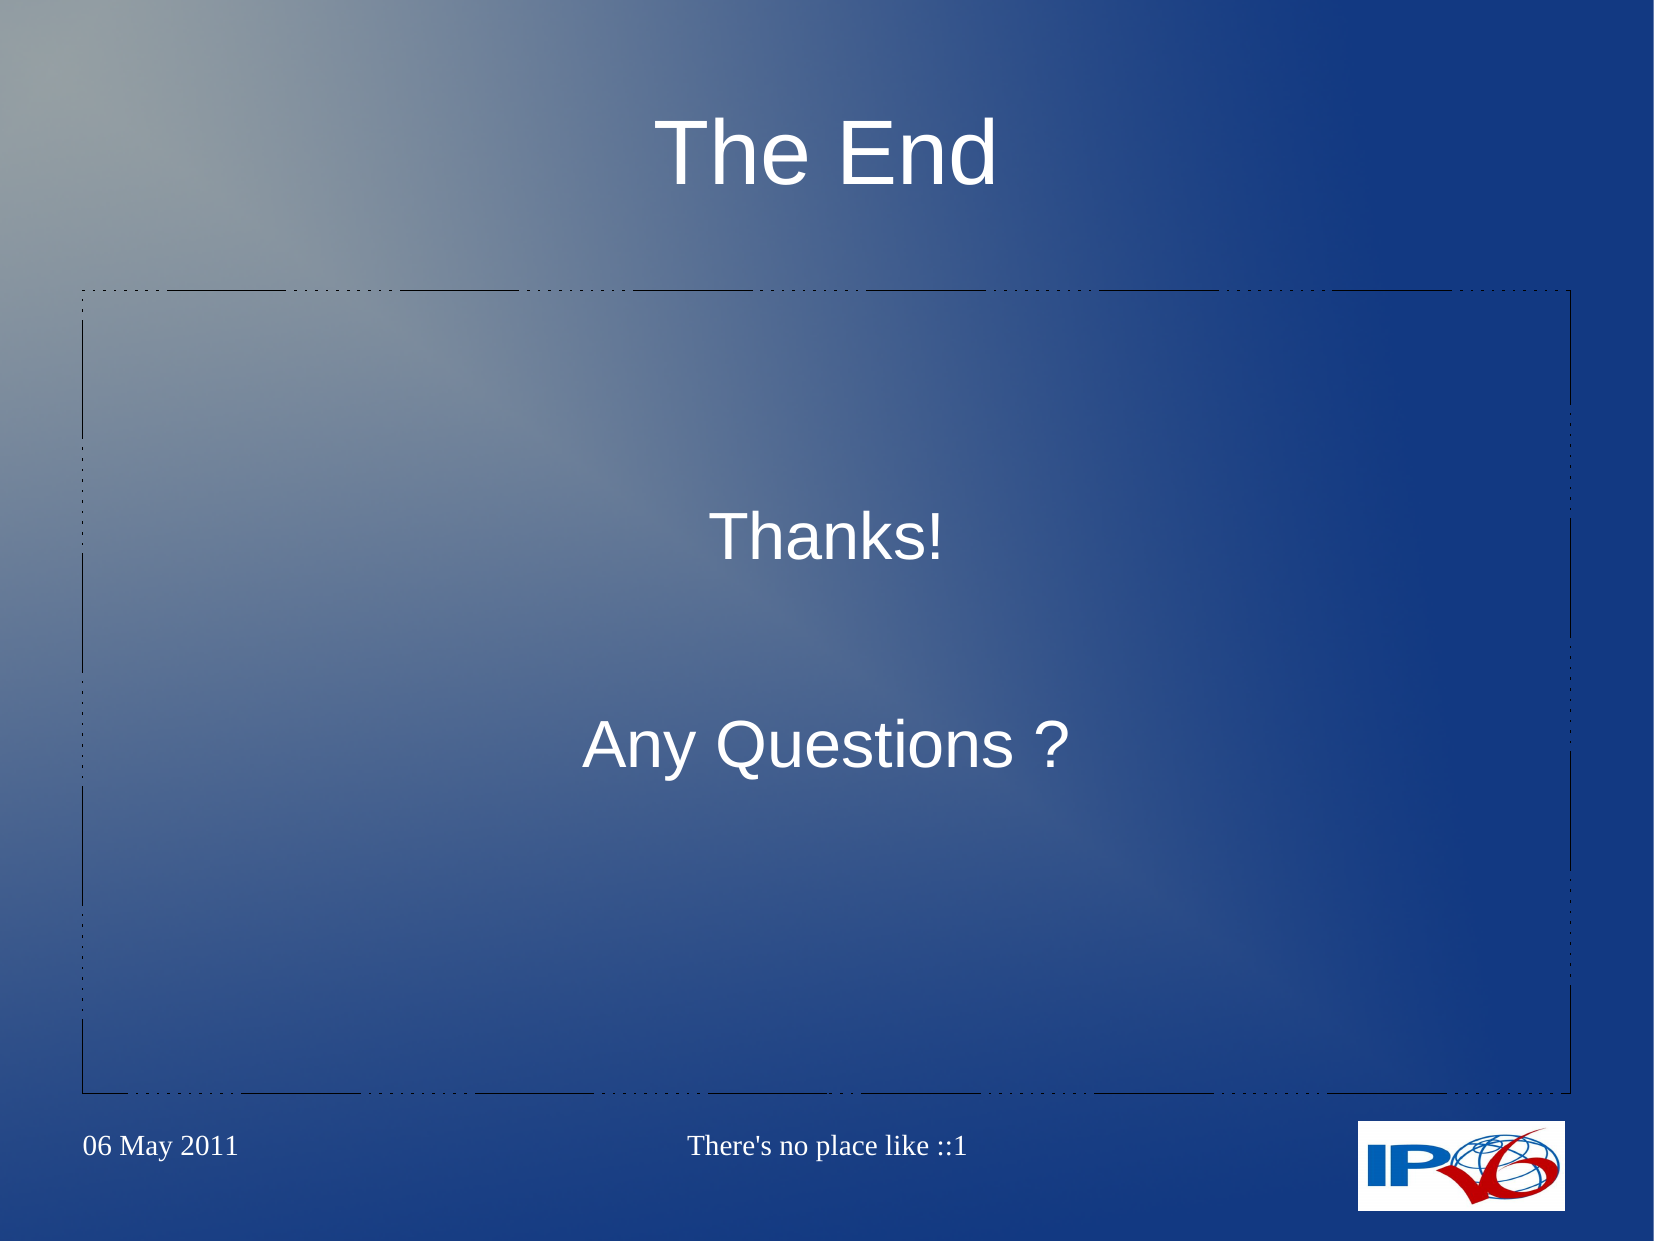

# The End
Thanks!
Any Questions ?
06 May 2011
There's no place like ::1